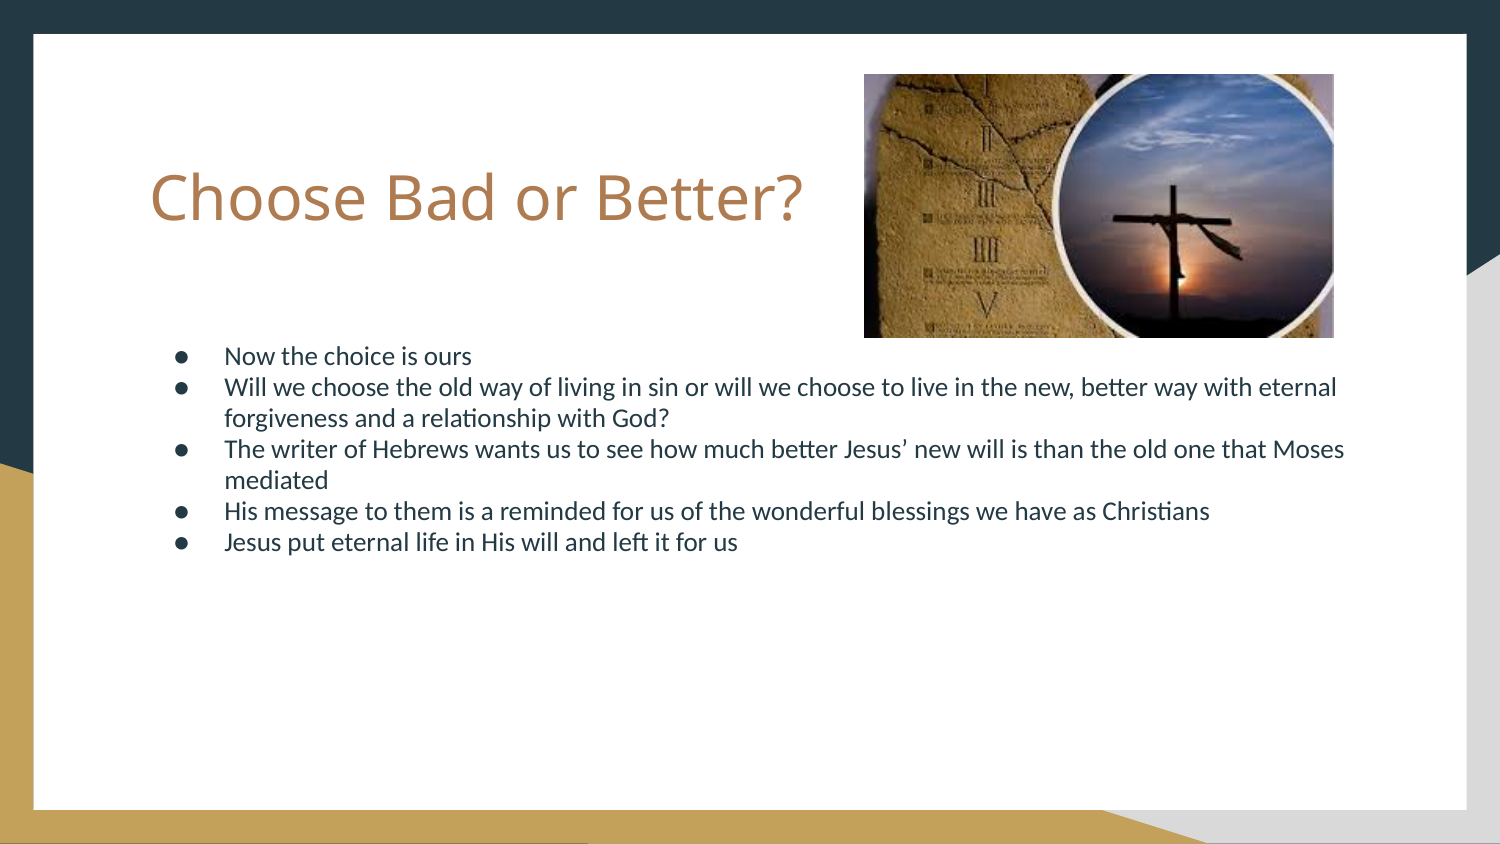

# Choose Bad or Better?
Now the choice is ours
Will we choose the old way of living in sin or will we choose to live in the new, better way with eternal forgiveness and a relationship with God?
The writer of Hebrews wants us to see how much better Jesus’ new will is than the old one that Moses mediated
His message to them is a reminded for us of the wonderful blessings we have as Christians
Jesus put eternal life in His will and left it for us